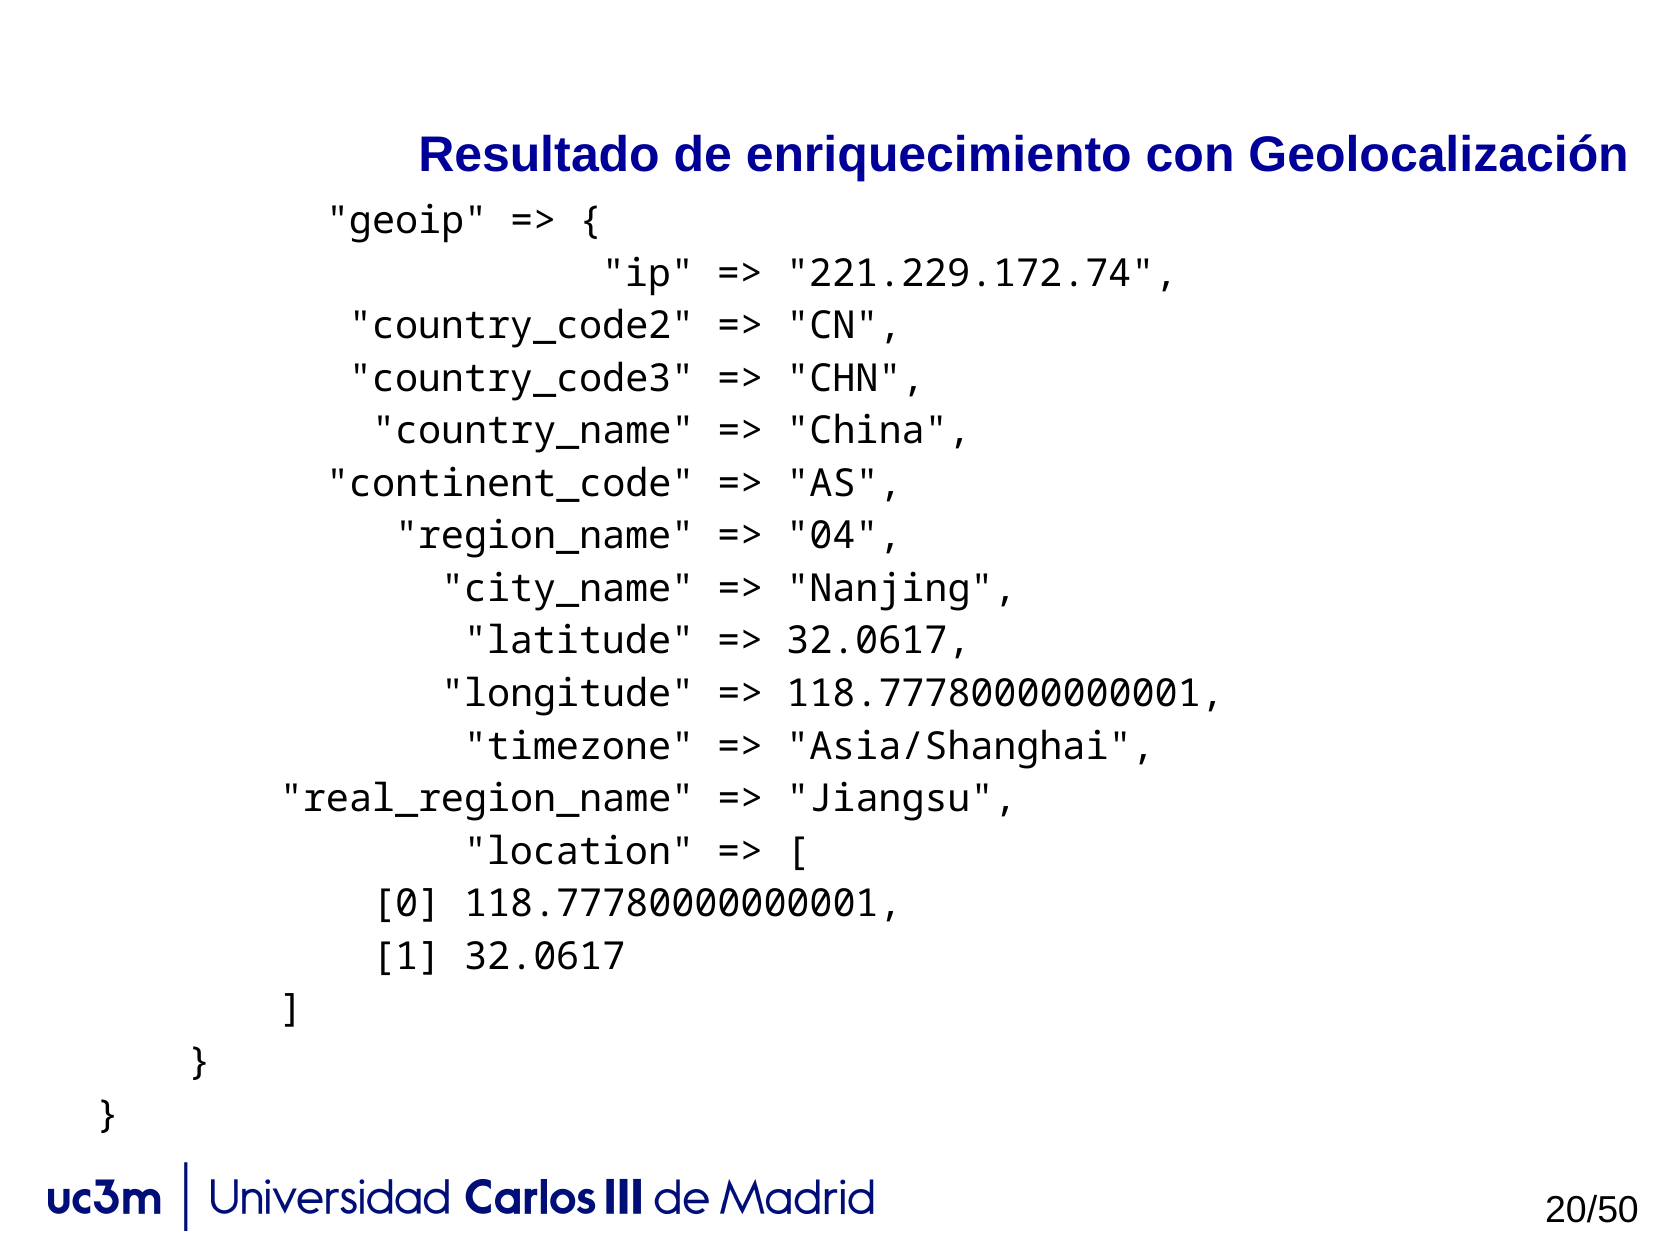

# Resultado de enriquecimiento con Geolocalización
 "geoip" => {
 "ip" => "221.229.172.74",
 "country_code2" => "CN",
 "country_code3" => "CHN",
 "country_name" => "China",
 "continent_code" => "AS",
 "region_name" => "04",
 "city_name" => "Nanjing",
 "latitude" => 32.0617,
 "longitude" => 118.77780000000001,
 "timezone" => "Asia/Shanghai",
 "real_region_name" => "Jiangsu",
 "location" => [
 [0] 118.77780000000001,
 [1] 32.0617
 ]
 }
}